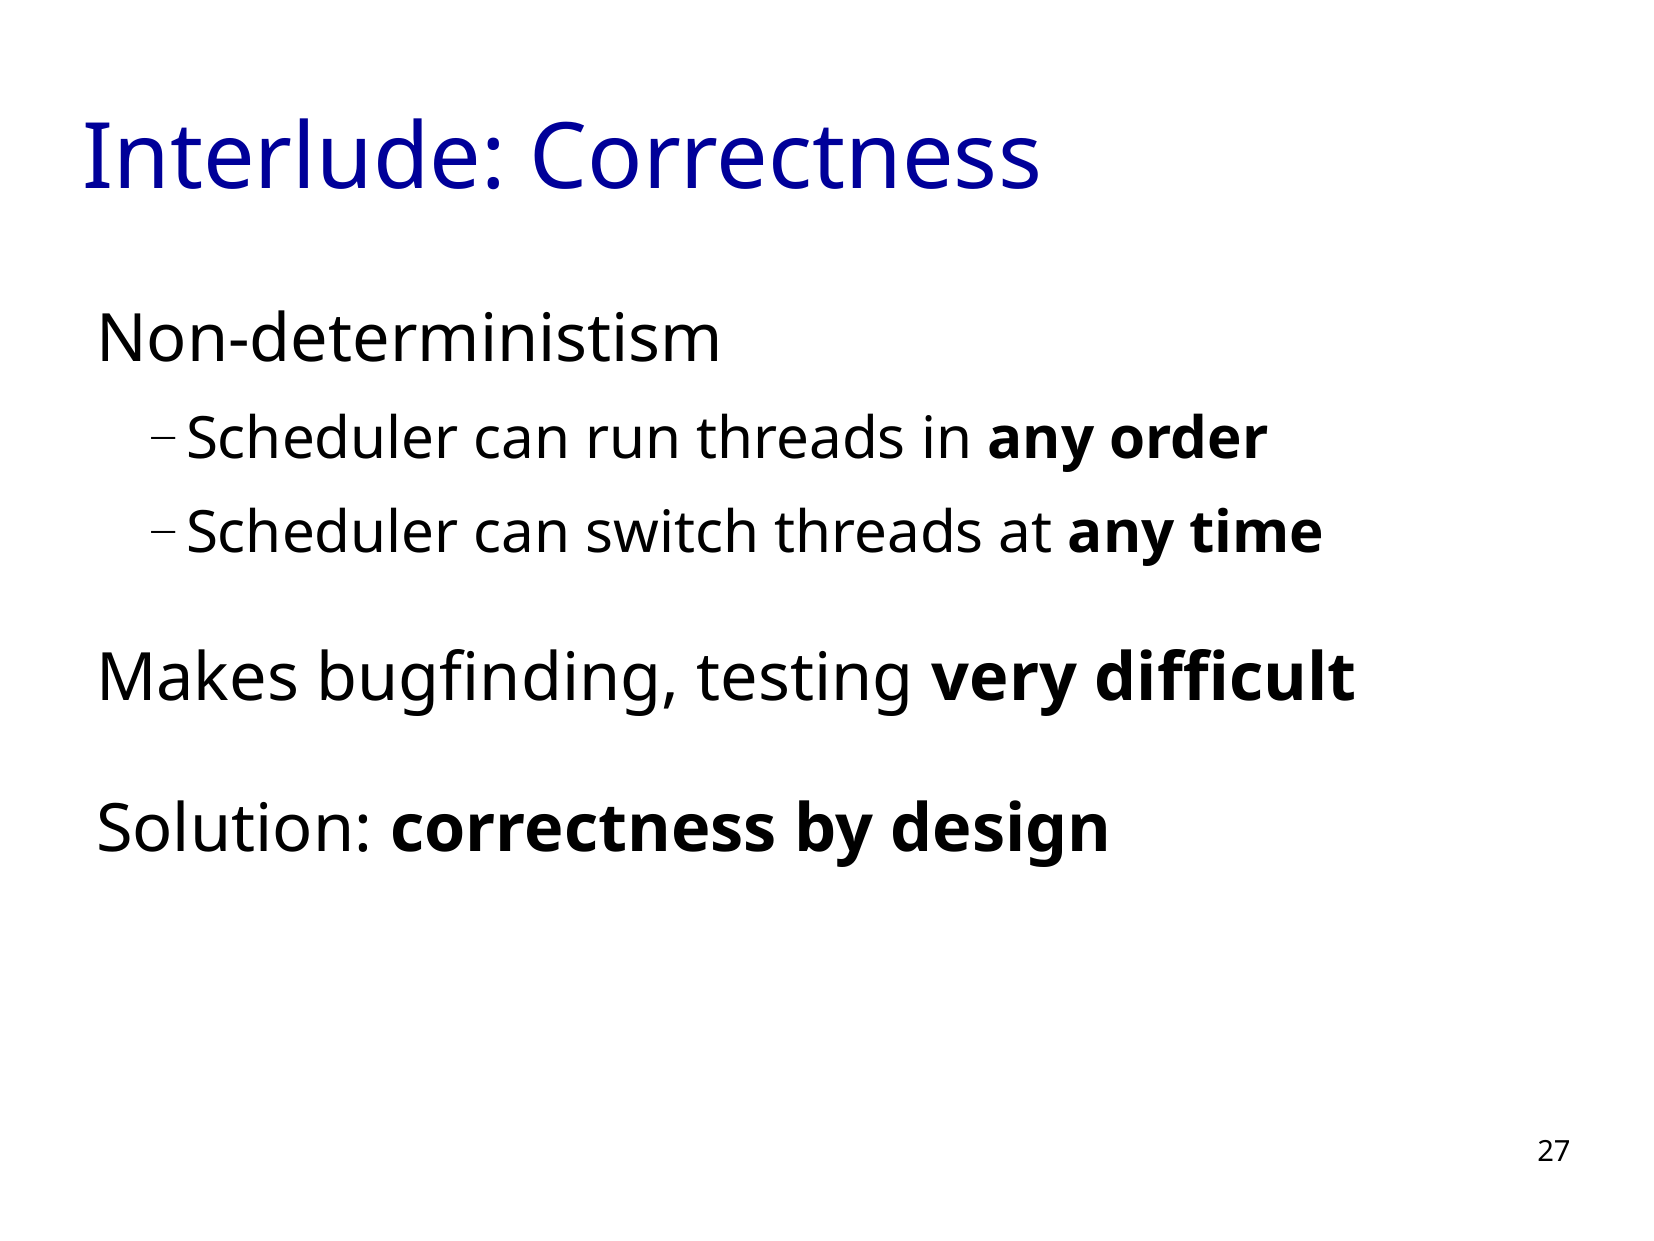

# Interlude: Correctness
Non-deterministism
Scheduler can run threads in any order
Scheduler can switch threads at any time
Makes bugfinding, testing very difficult
Solution: correctness by design
27